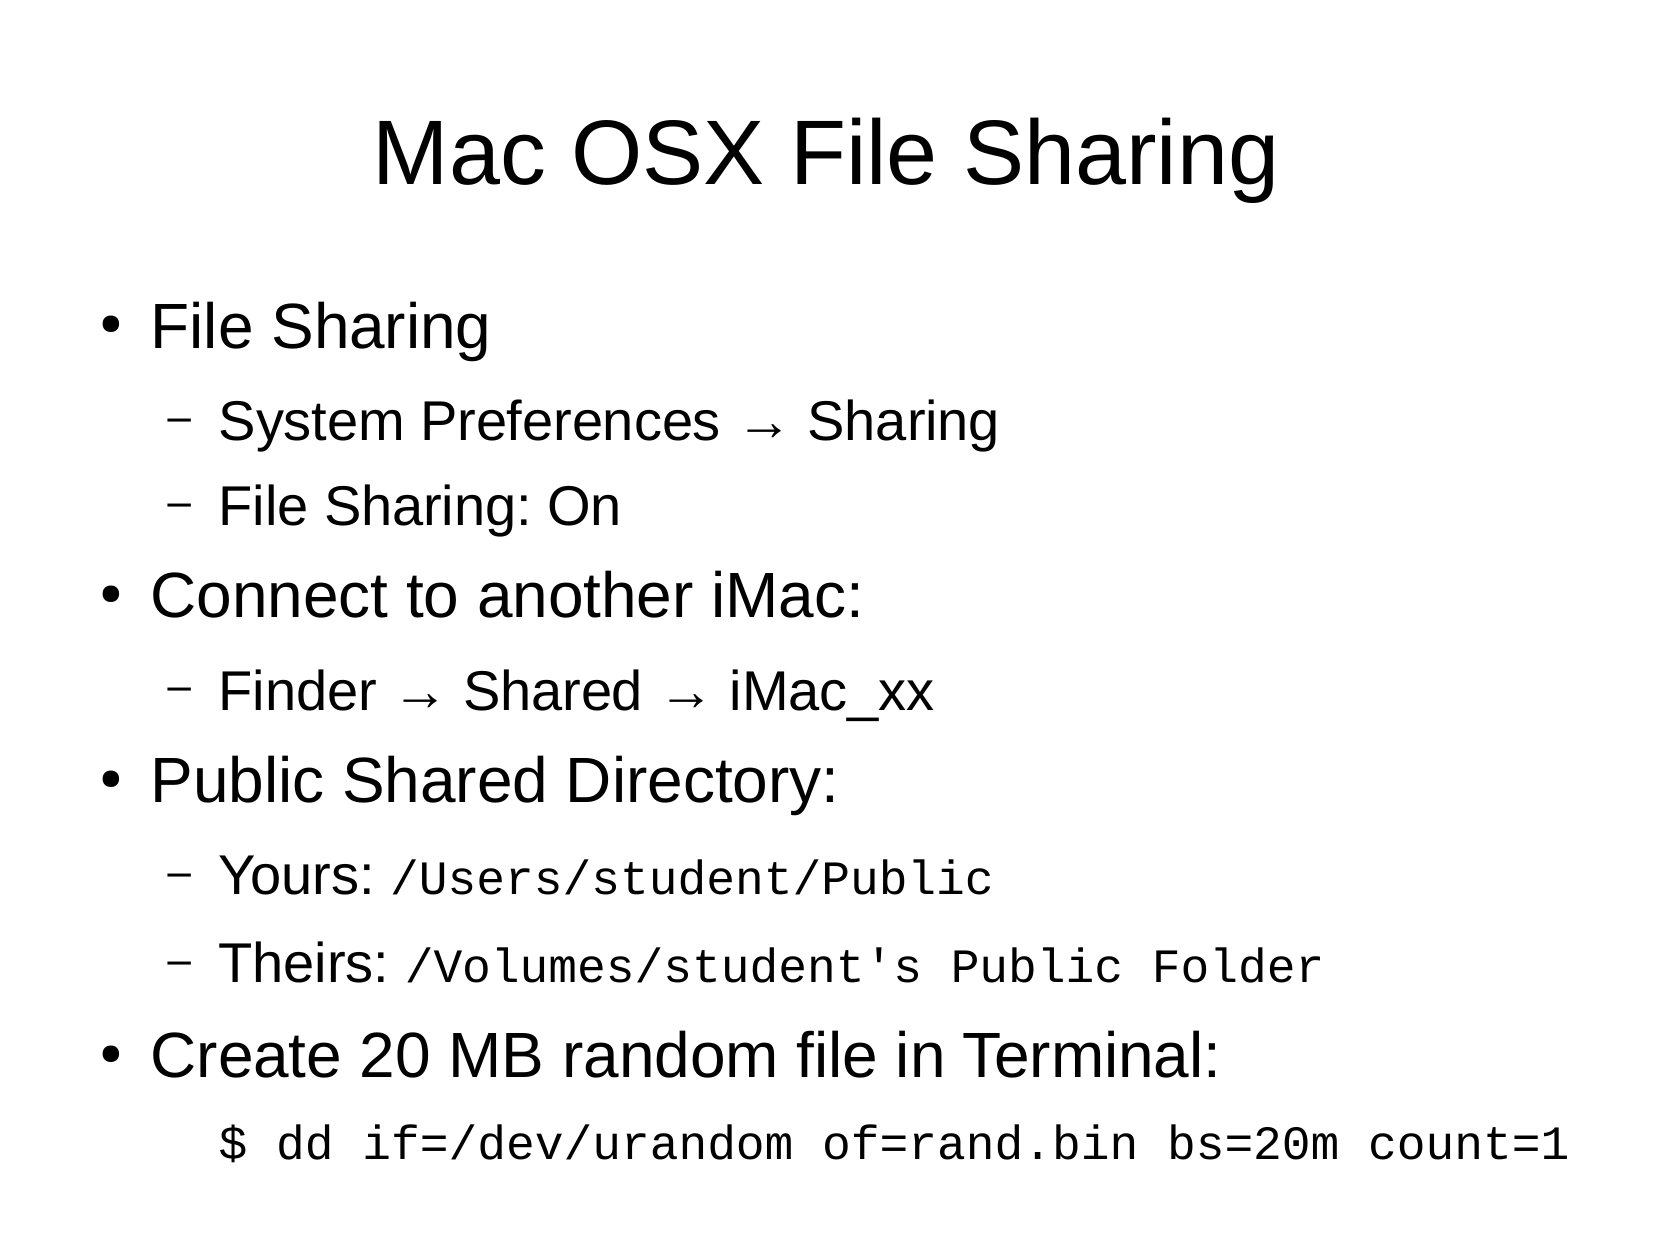

# Mac OSX File Sharing
File Sharing
System Preferences → Sharing
File Sharing: On
Connect to another iMac:
Finder → Shared → iMac_xx
Public Shared Directory:
Yours: /Users/student/Public
Theirs: /Volumes/student's Public Folder
Create 20 MB random file in Terminal:
$ dd if=/dev/urandom of=rand.bin bs=20m count=1